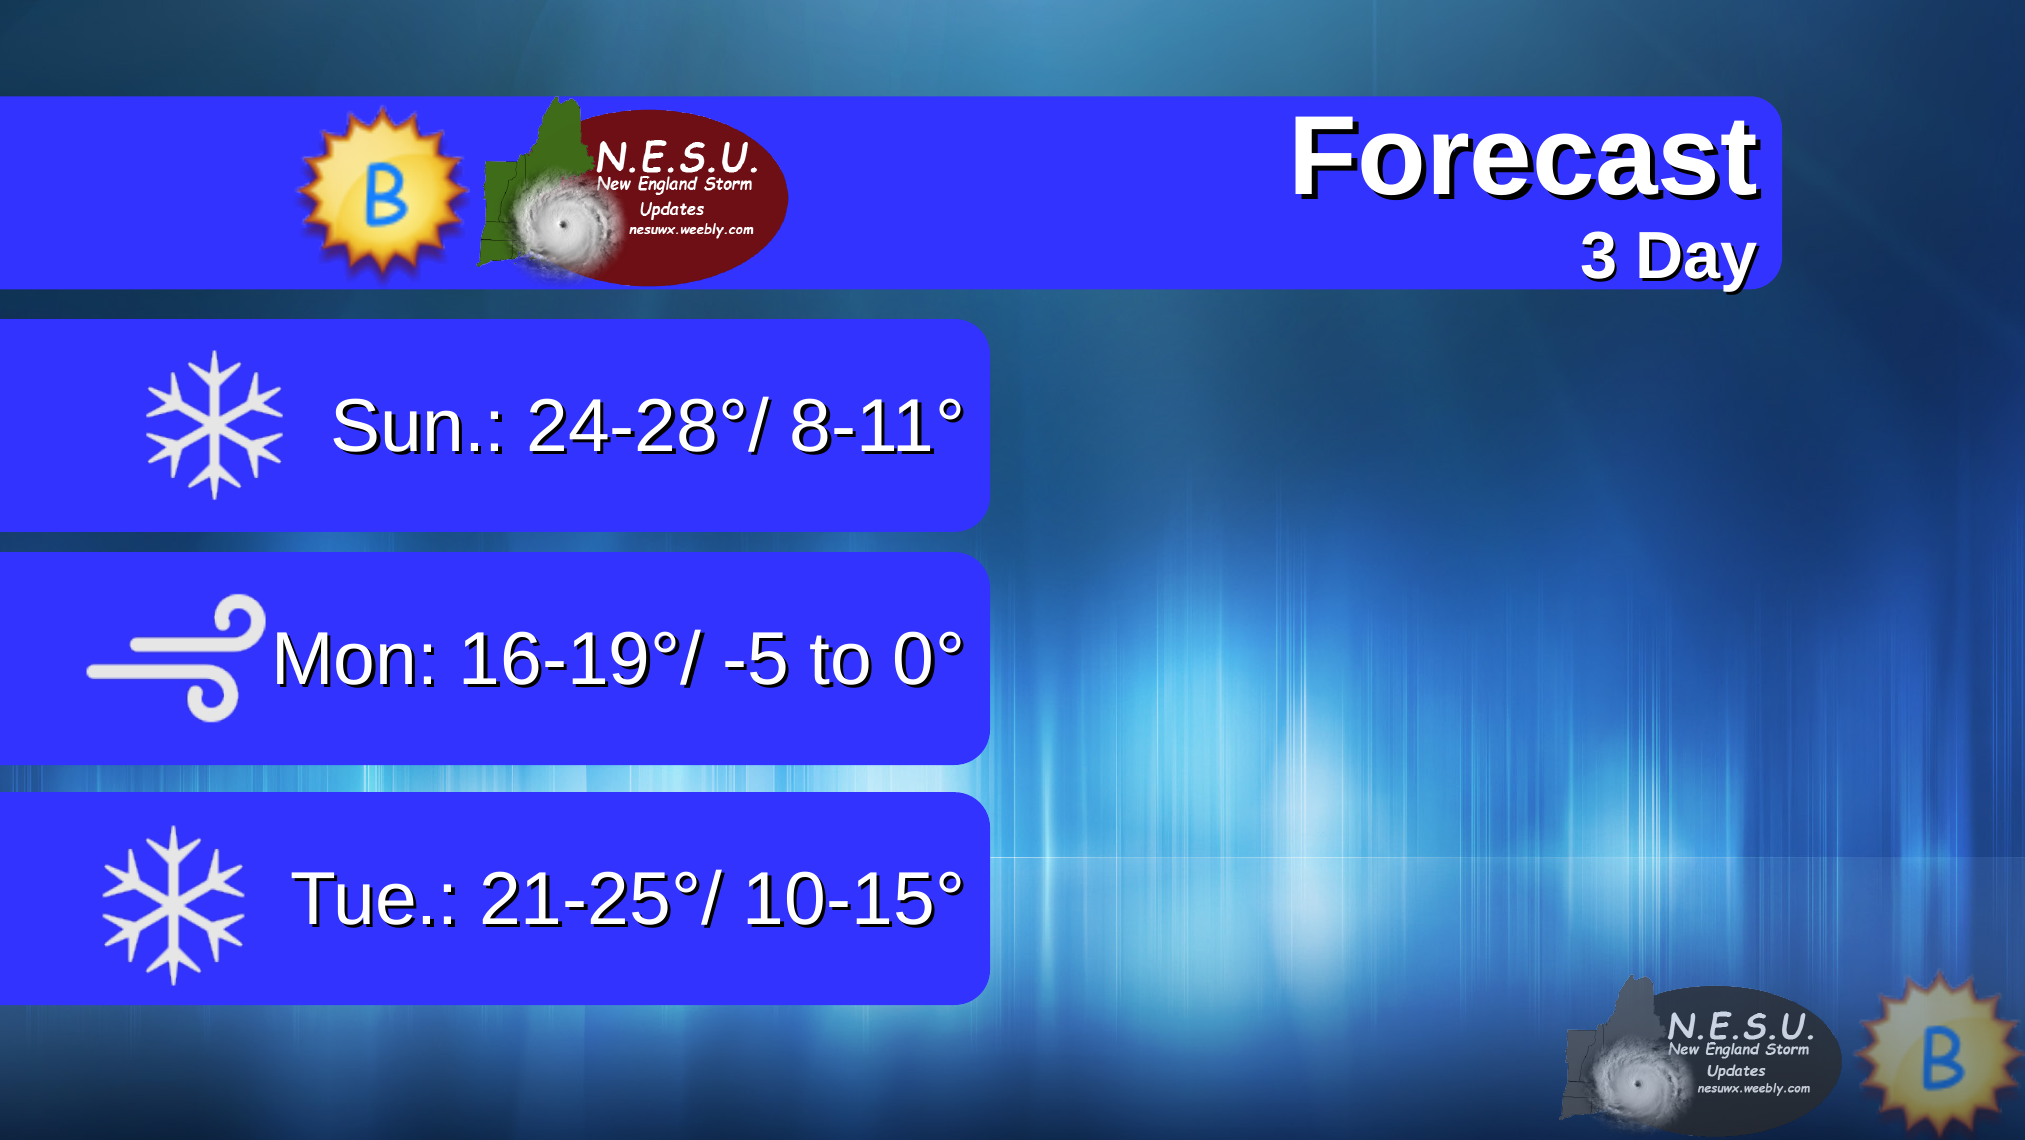

Forecast
3 Day
Sun.: 24-28°/ 8-11°
Mon: 16-19°/ -5 to 0°
Tue.: 21-25°/ 10-15°